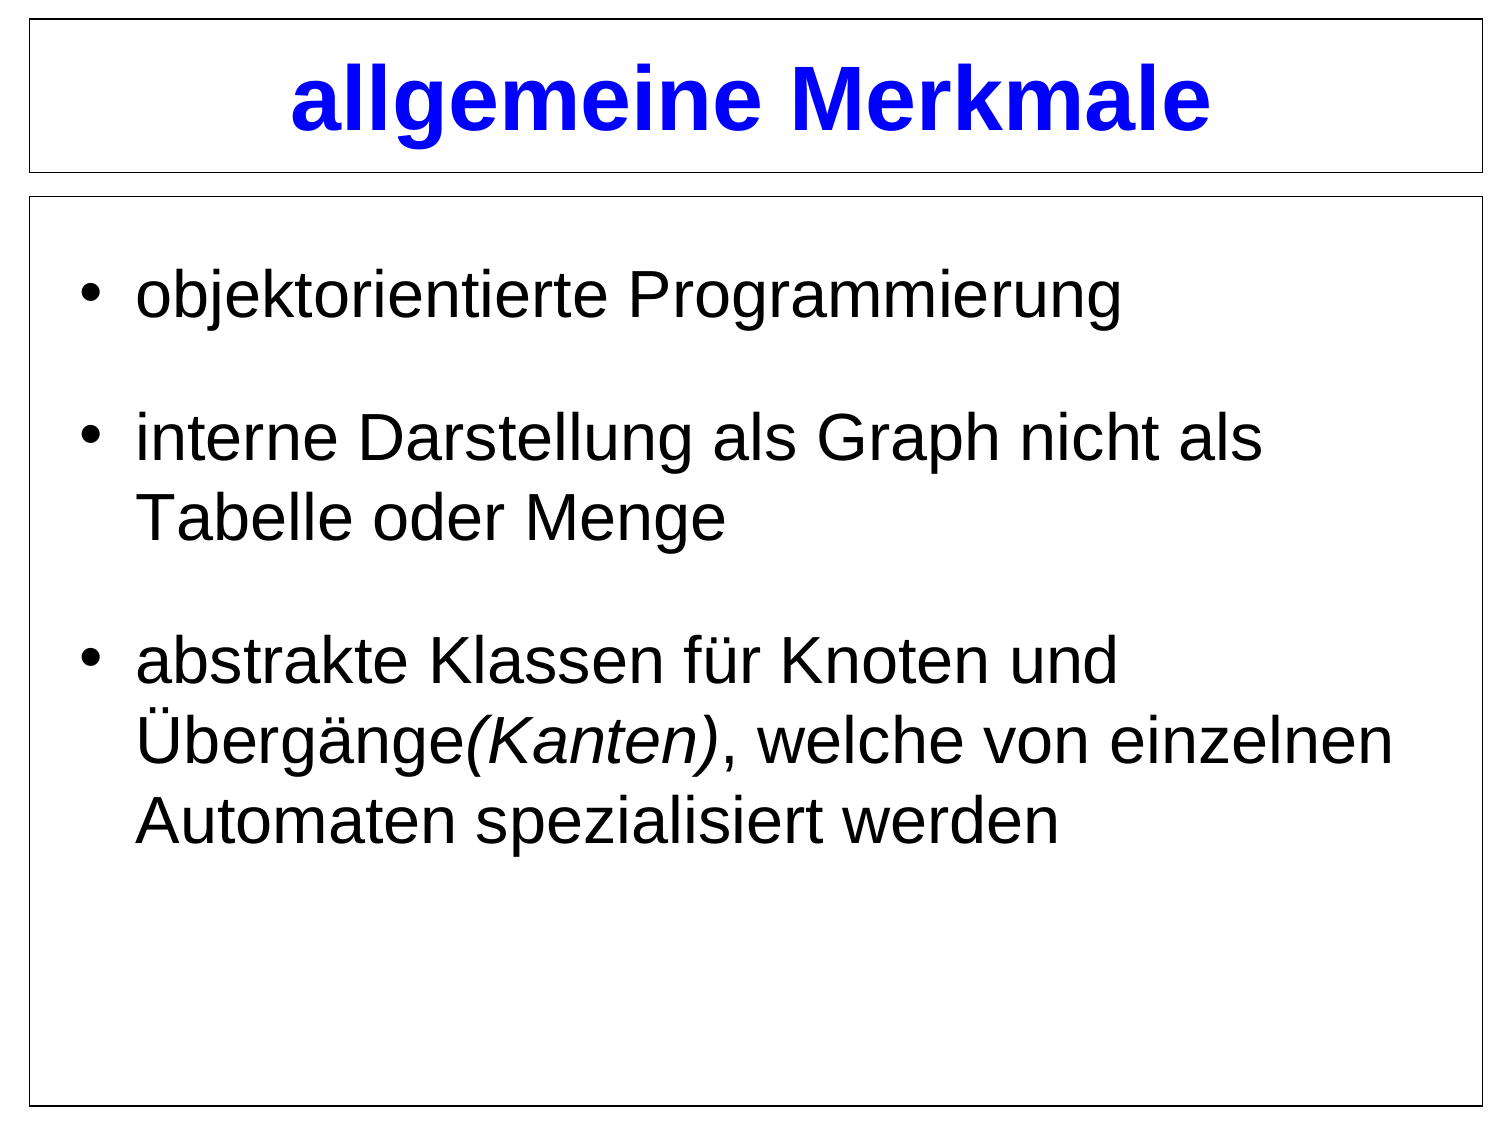

# allgemeine Merkmale
objektorientierte Programmierung
interne Darstellung als Graph nicht als Tabelle oder Menge
abstrakte Klassen für Knoten und Übergänge(Kanten), welche von einzelnen Automaten spezialisiert werden